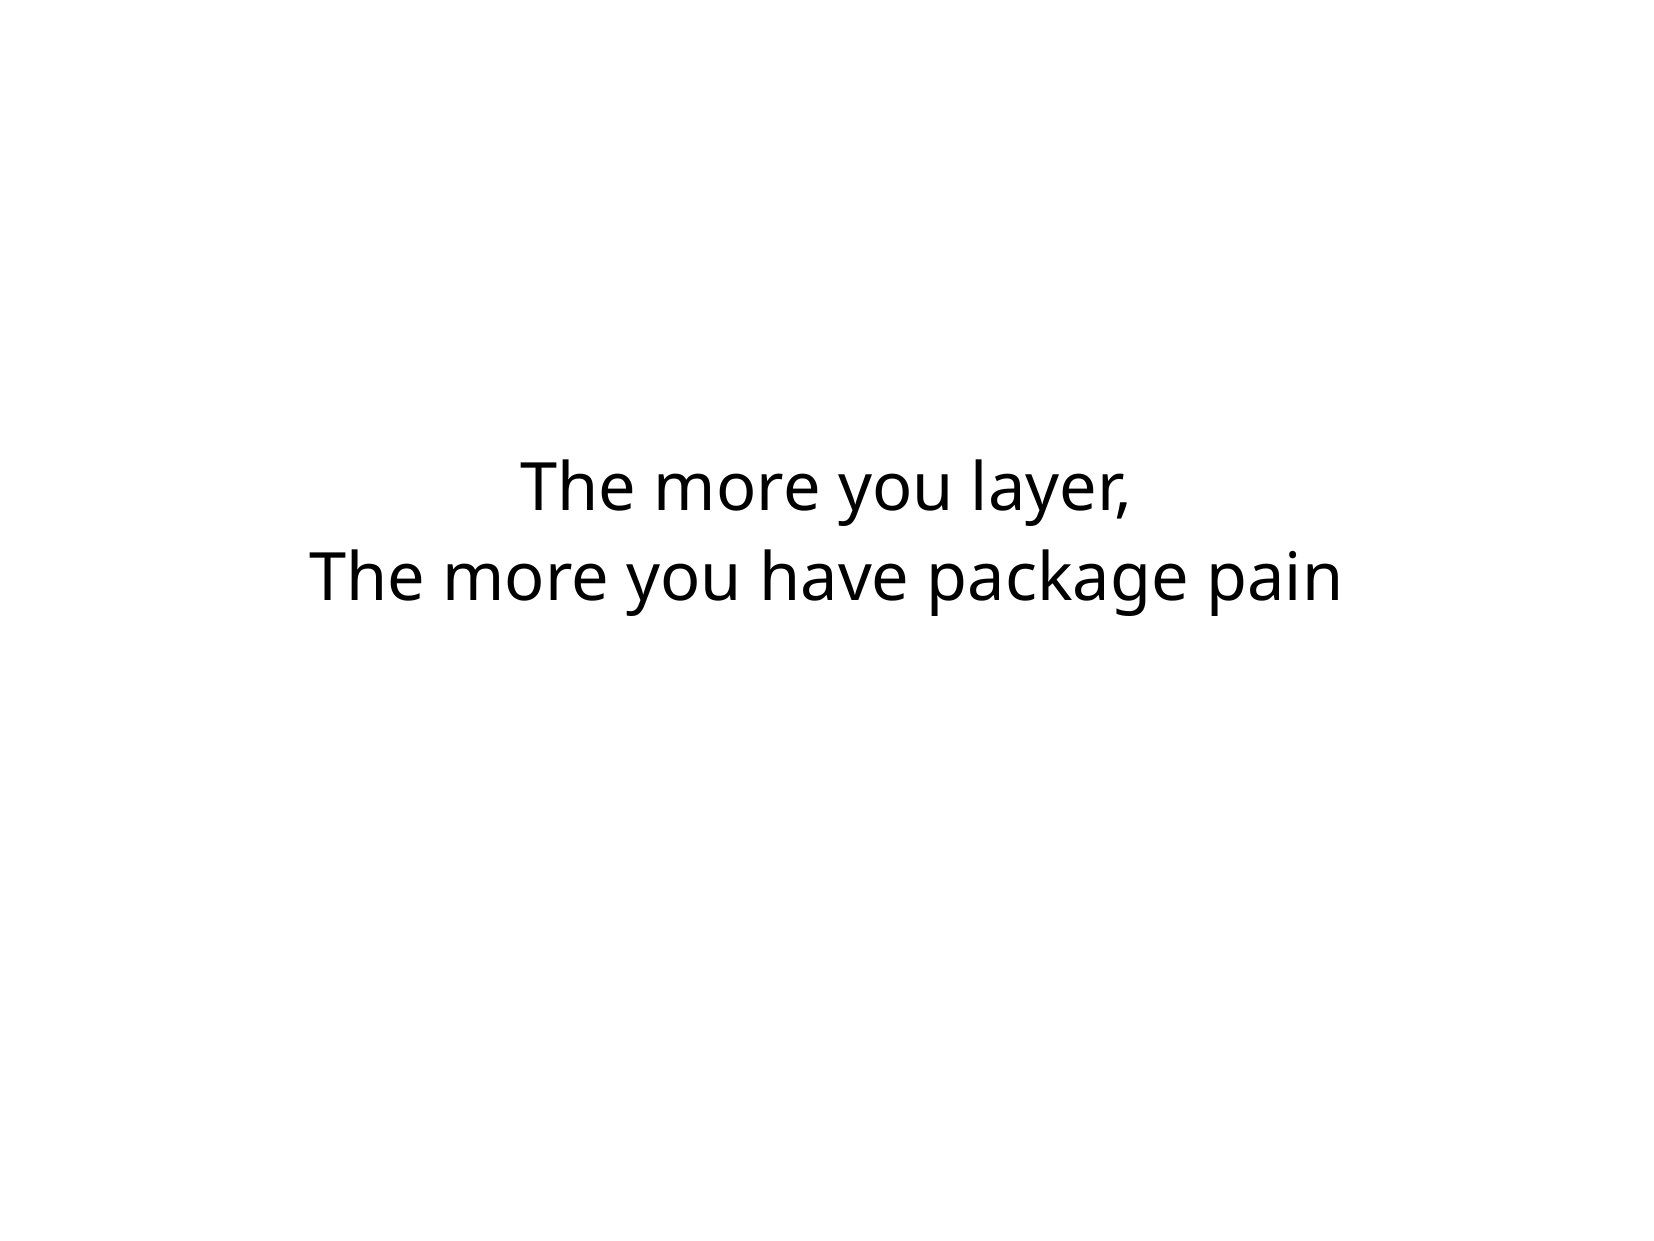

# The more you layer,
The more you have package pain